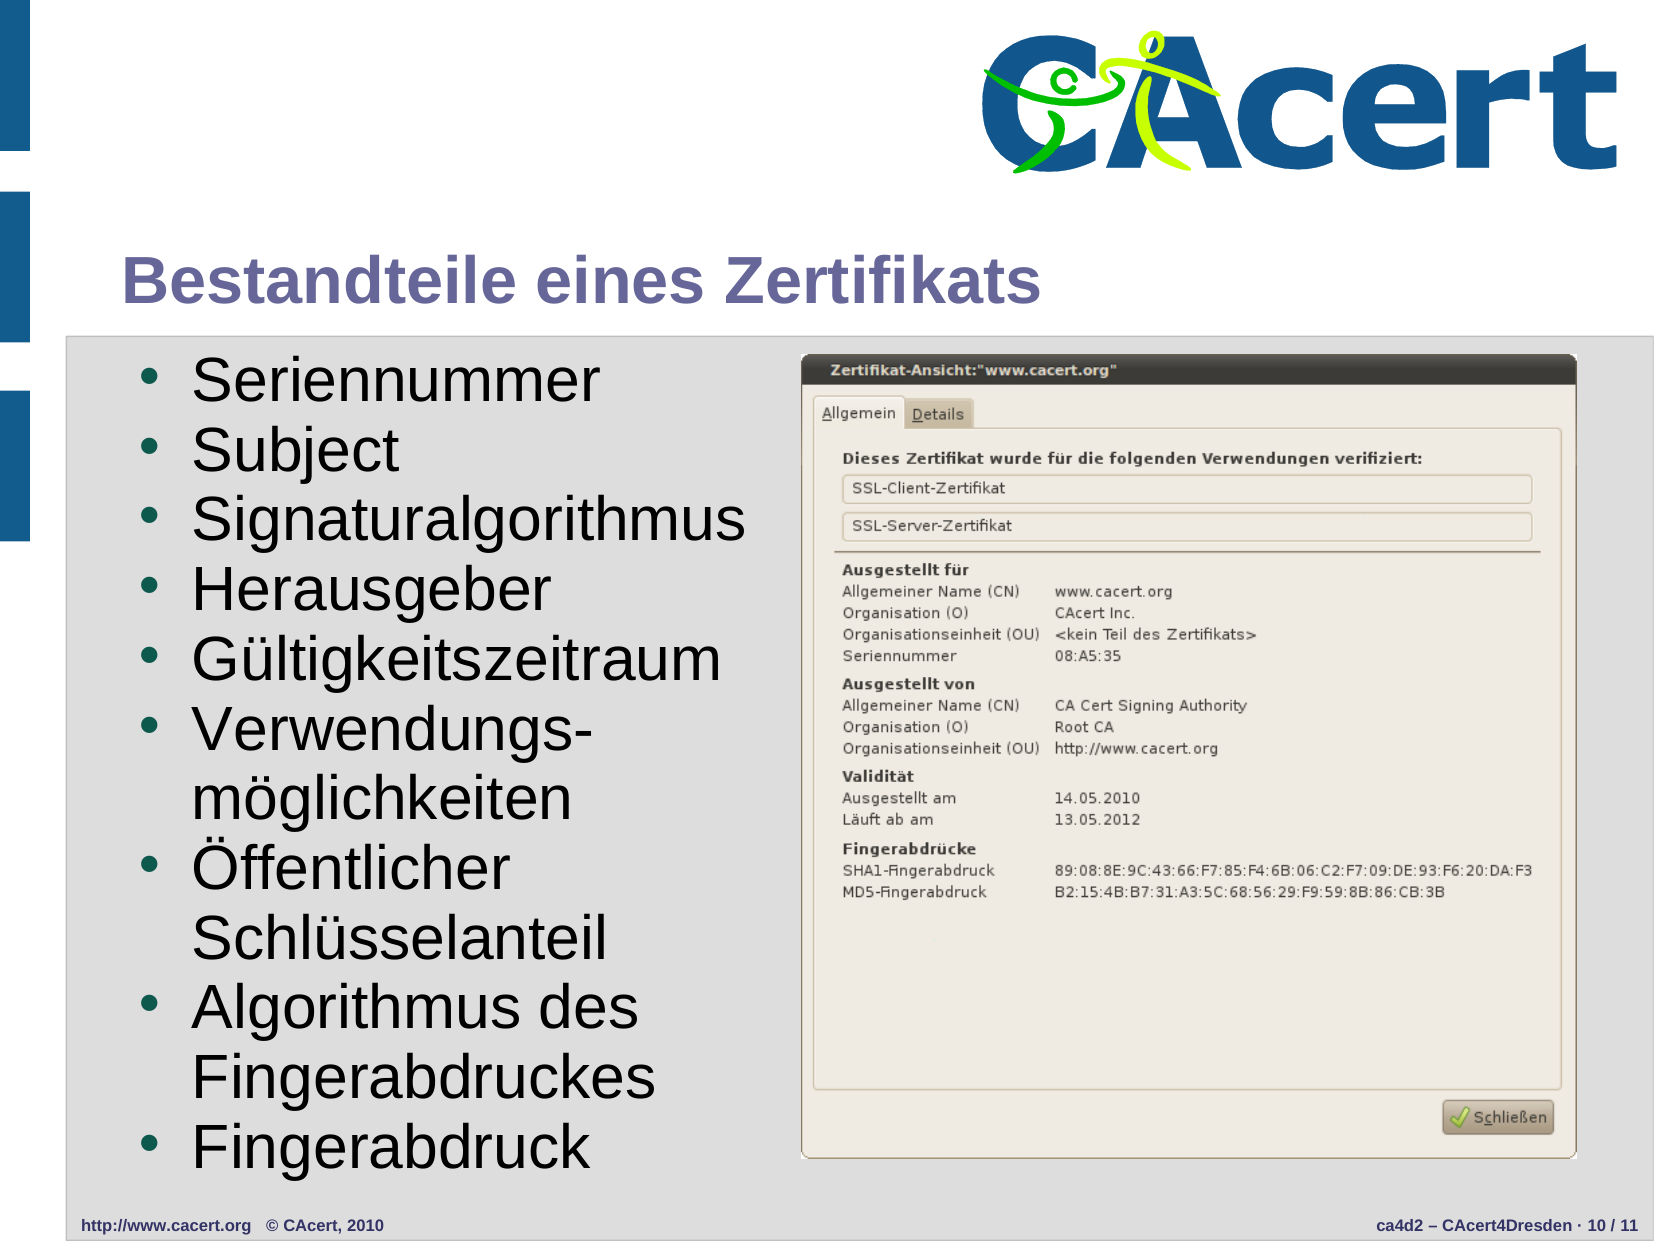

# Bestandteile eines Zertifikats
Seriennummer
Subject
Signaturalgorithmus
Herausgeber
Gültigkeitszeitraum
Verwendungs-möglichkeiten
Öffentlicher Schlüsselanteil
Algorithmus des Fingerabdruckes
Fingerabdruck